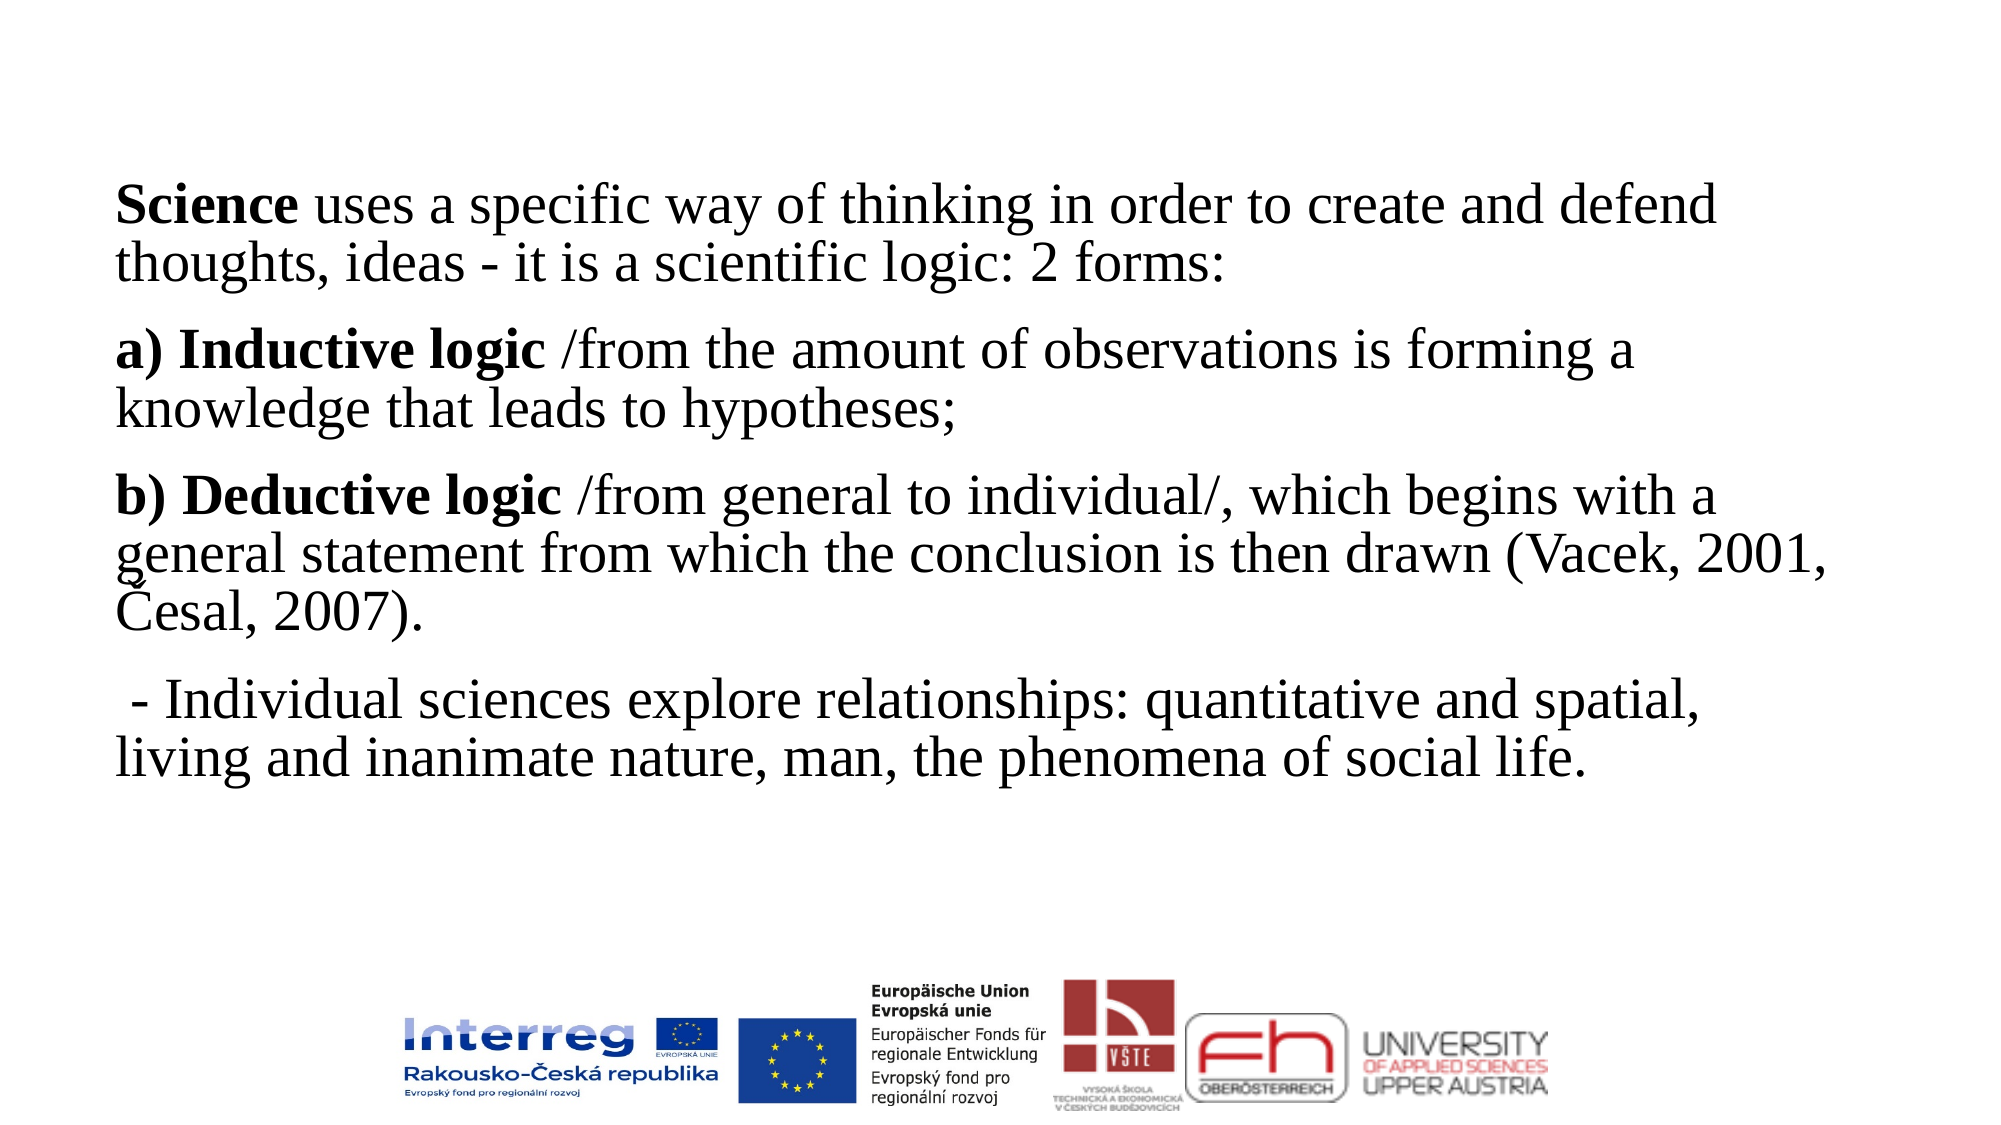

# Science uses a specific way of thinking in order to create and defend thoughts, ideas - it is a scientific logic: 2 forms:
a) Inductive logic /from the amount of observations is forming a knowledge that leads to hypotheses;
b) Deductive logic /from general to individual/, which begins with a general statement from which the conclusion is then drawn (Vacek, 2001, Česal, 2007).
 - Individual sciences explore relationships: quantitative and spatial, living and inanimate nature, man, the phenomena of social life.